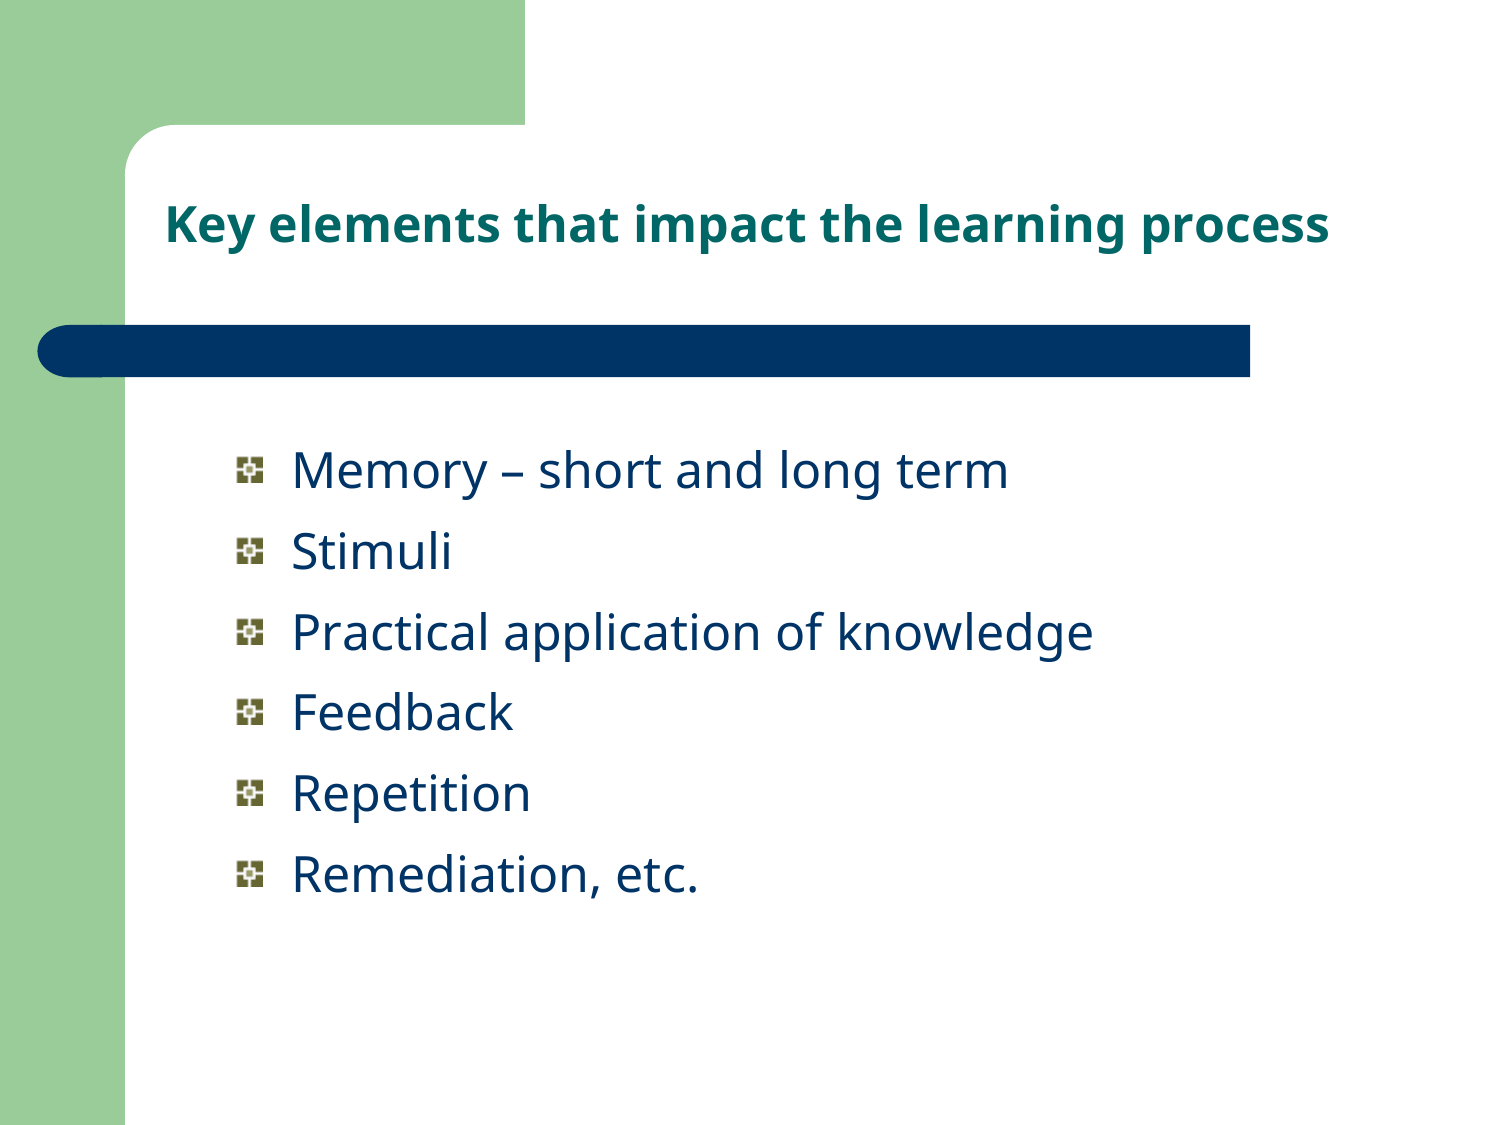

# Key elements that impact the learning process
Memory – short and long term
Stimuli
Practical application of knowledge
Feedback
Repetition
Remediation, etc.